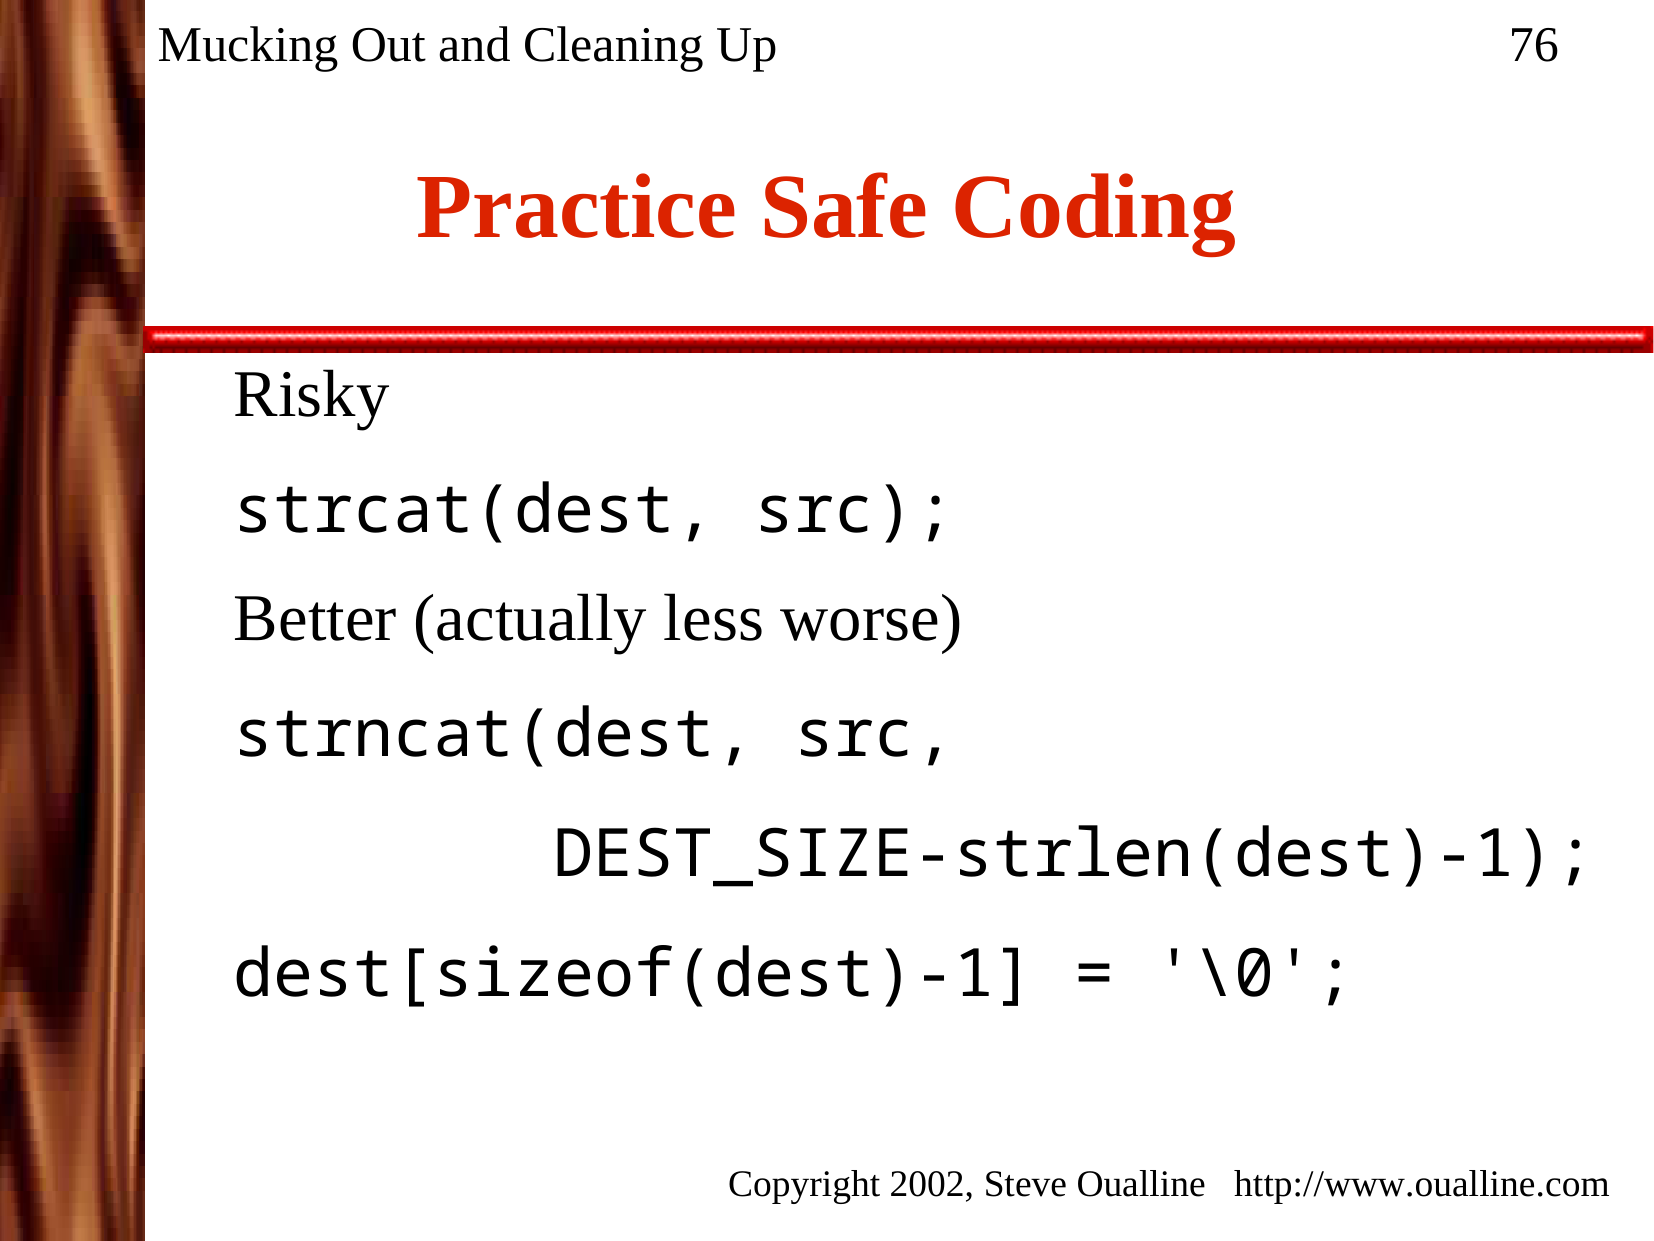

# Practice Safe Coding
Risky
strcat(dest, src);
Better (actually less worse)
strncat(dest, src,
 DEST_SIZE-strlen(dest)-1);
dest[sizeof(dest)-1] = '\0';